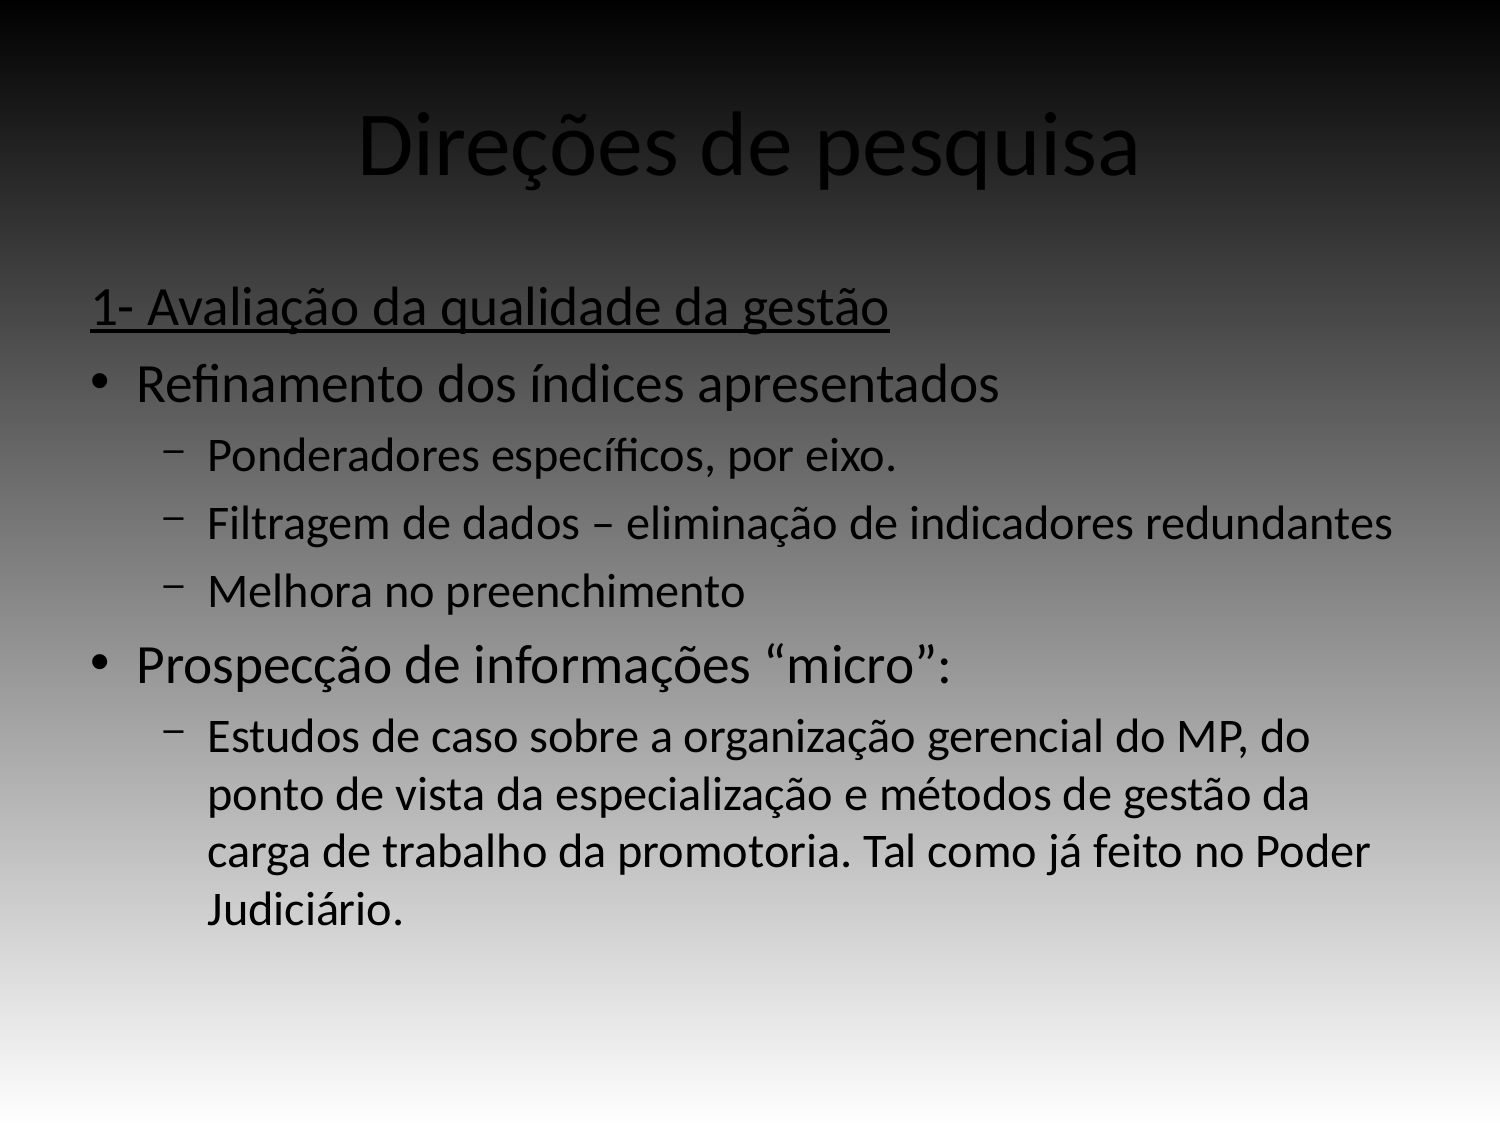

# Direções de pesquisa
1- Avaliação da qualidade da gestão
Refinamento dos índices apresentados
Ponderadores específicos, por eixo.
Filtragem de dados – eliminação de indicadores redundantes
Melhora no preenchimento
Prospecção de informações “micro”:
Estudos de caso sobre a organização gerencial do MP, do ponto de vista da especialização e métodos de gestão da carga de trabalho da promotoria. Tal como já feito no Poder Judiciário.